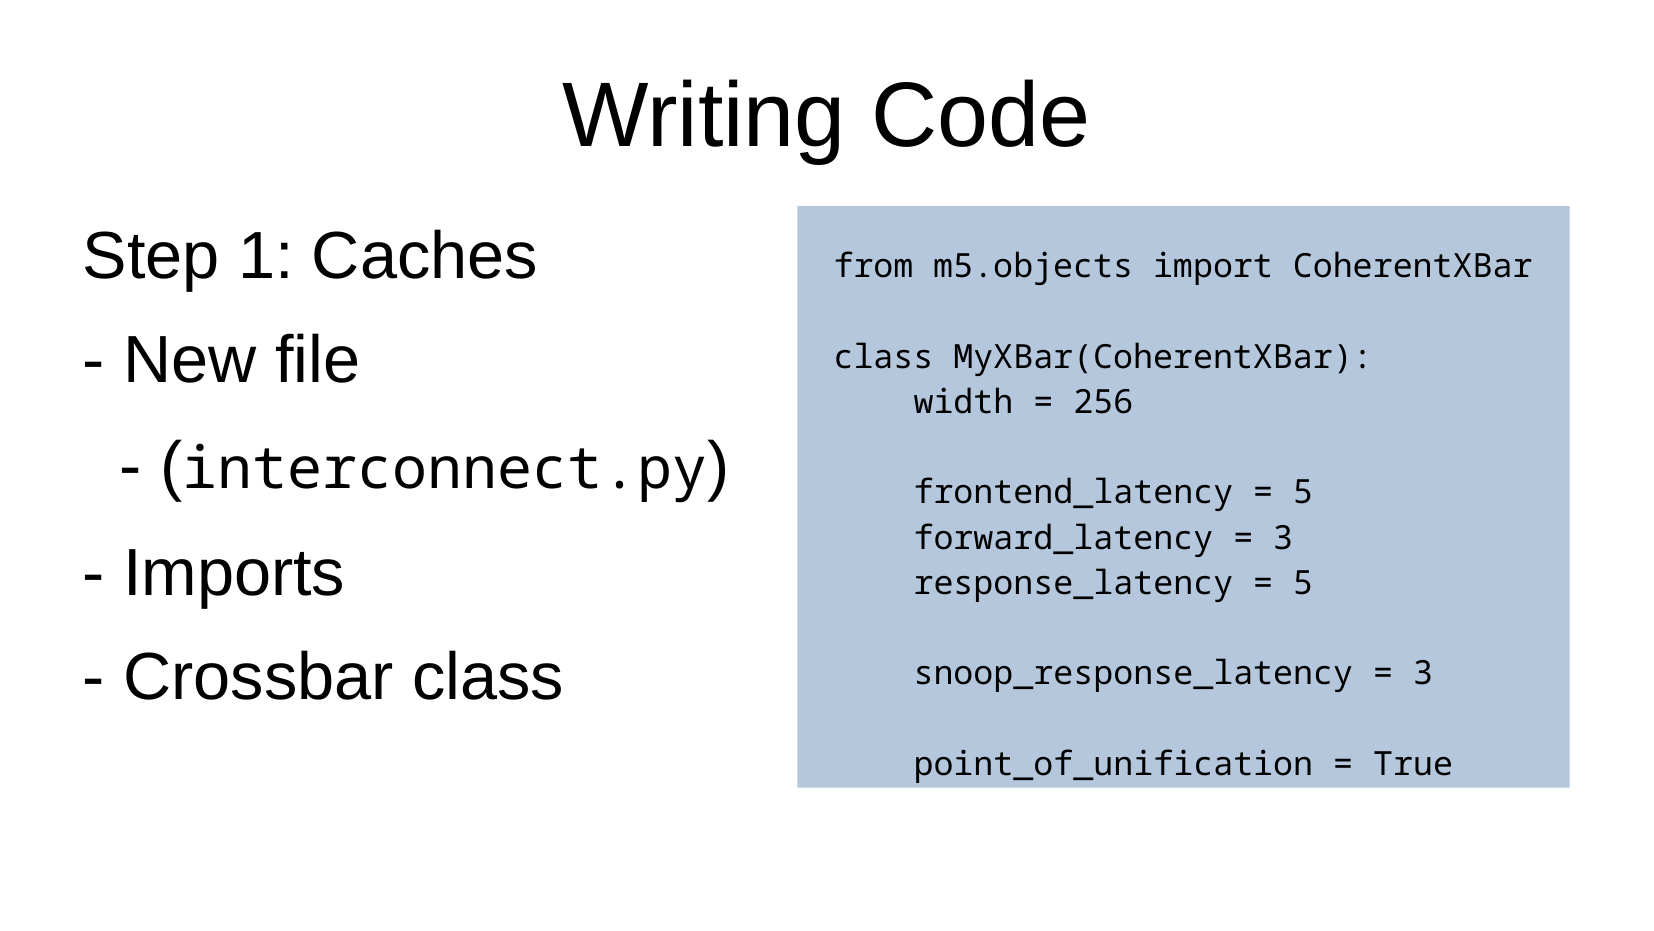

# Writing Code
from m5.objects import CoherentXBar
class MyXBar(CoherentXBar):
 width = 256
 frontend_latency = 5
 forward_latency = 3
 response_latency = 5
 snoop_response_latency = 3
 point_of_unification = True
Step 1: Caches
- New file
 - (interconnect.py)
- Imports
- Crossbar class